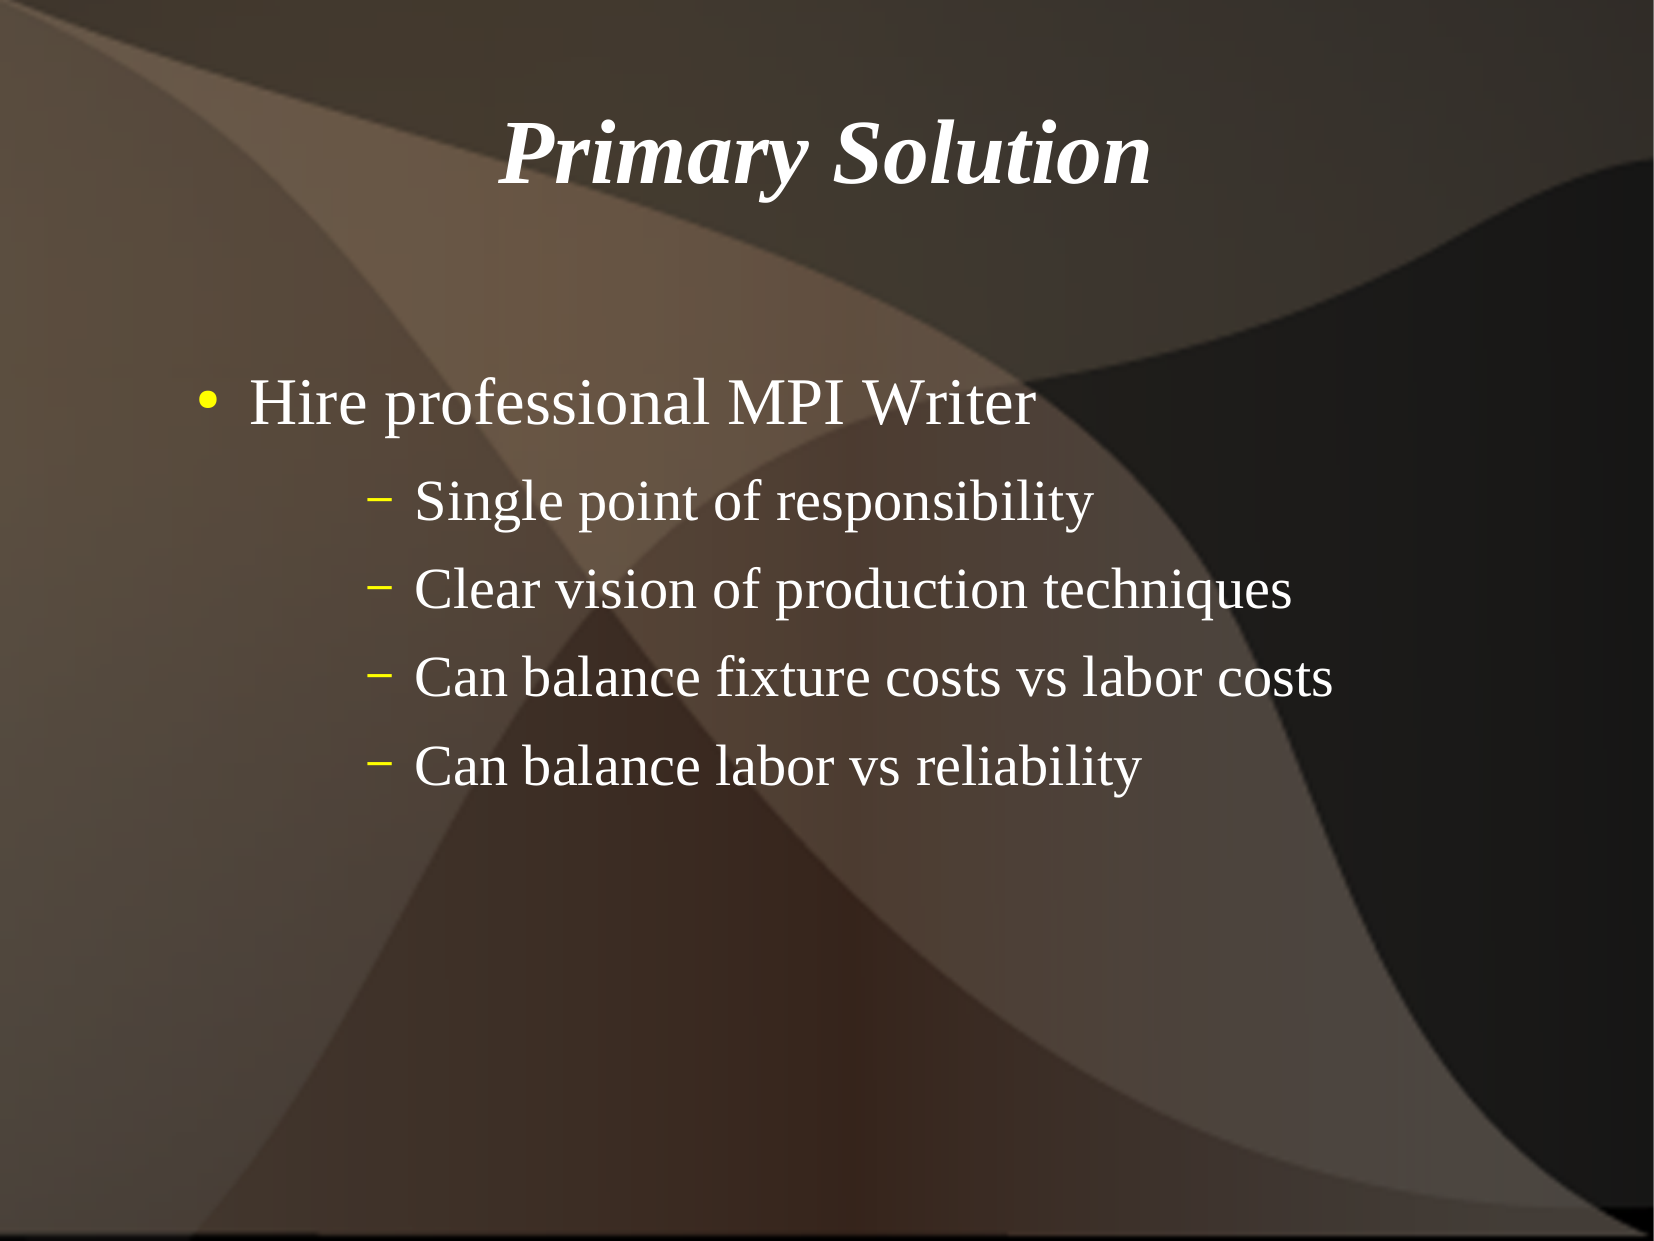

# Primary Solution
Hire professional MPI Writer
Single point of responsibility
Clear vision of production techniques
Can balance fixture costs vs labor costs
Can balance labor vs reliability